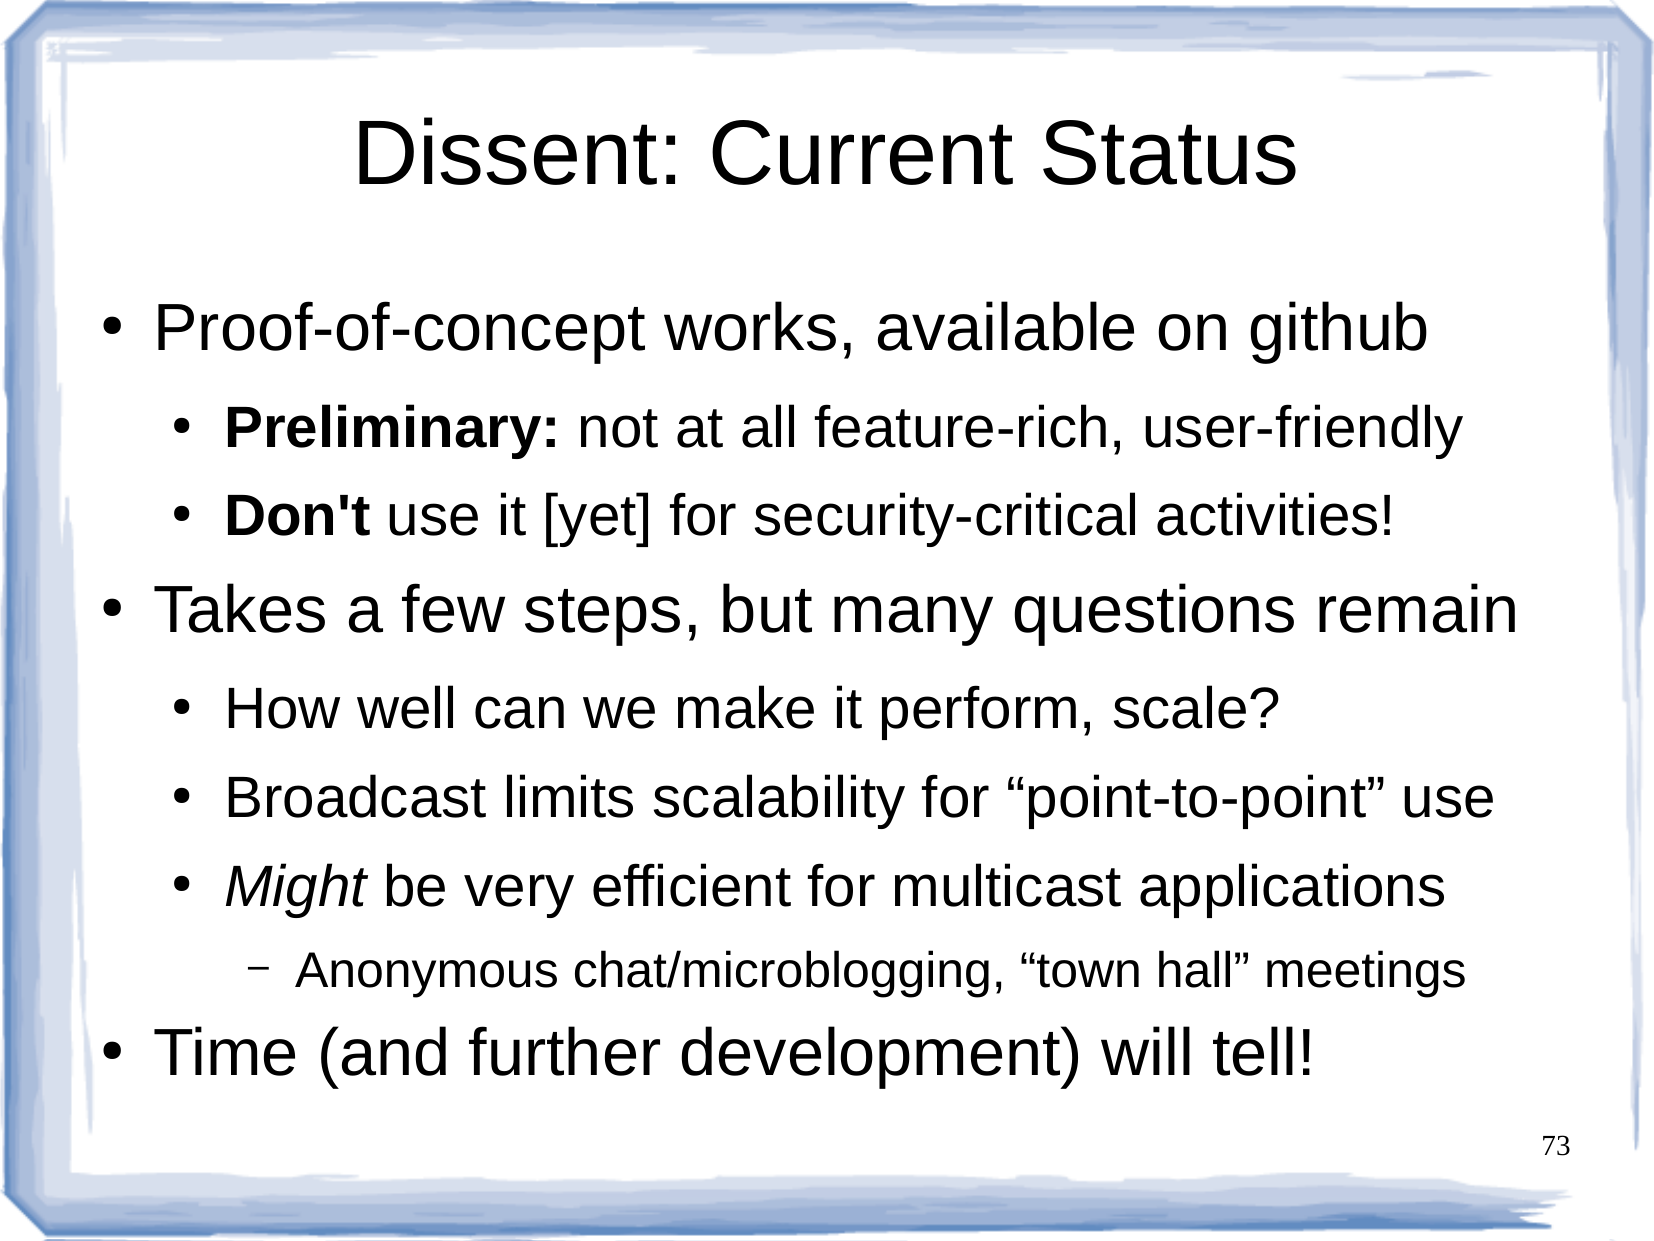

# Dissent: Current Status
Proof-of-concept works, available on github
Preliminary: not at all feature-rich, user-friendly
Don't use it [yet] for security-critical activities!
Takes a few steps, but many questions remain
How well can we make it perform, scale?
Broadcast limits scalability for “point-to-point” use
Might be very efficient for multicast applications
Anonymous chat/microblogging, “town hall” meetings
Time (and further development) will tell!
73